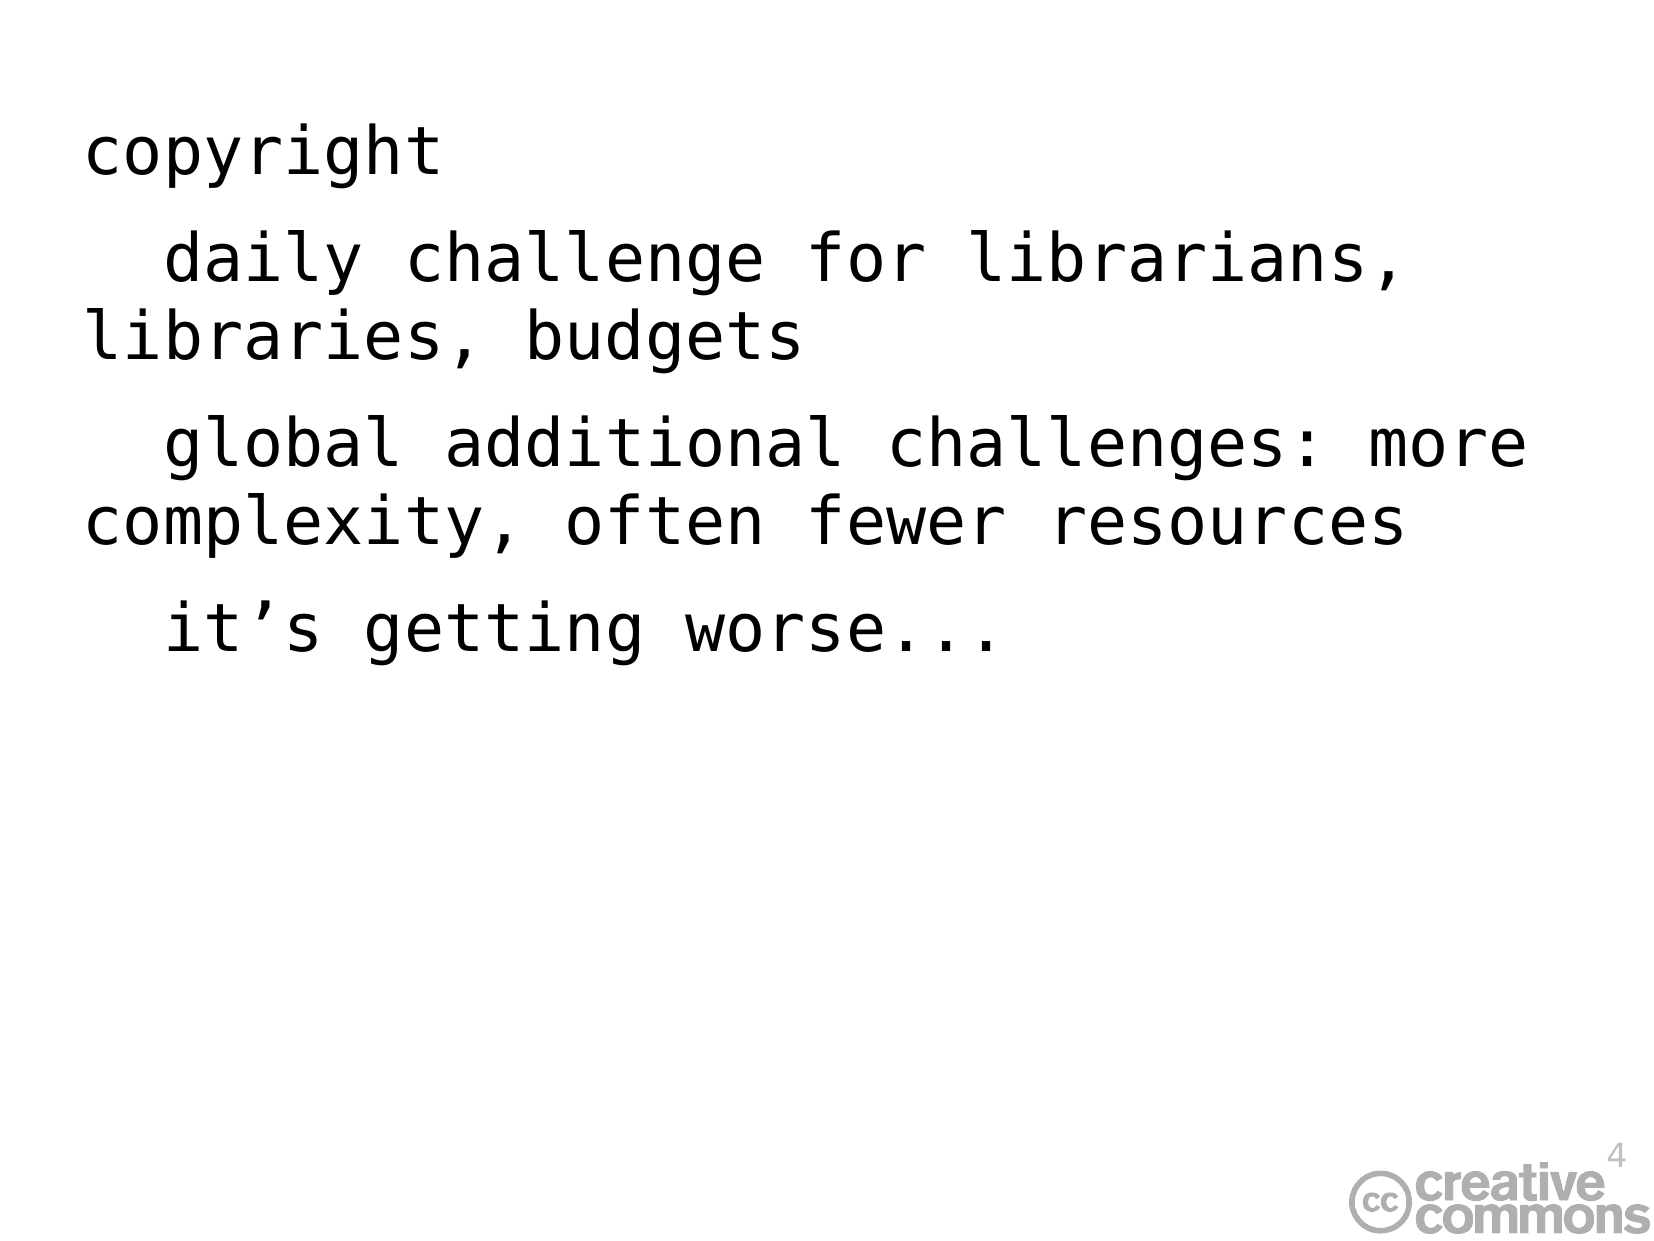

# copyright
 daily challenge for librarians, libraries, budgets
 global additional challenges: more complexity, often fewer resources
 it’s getting worse...